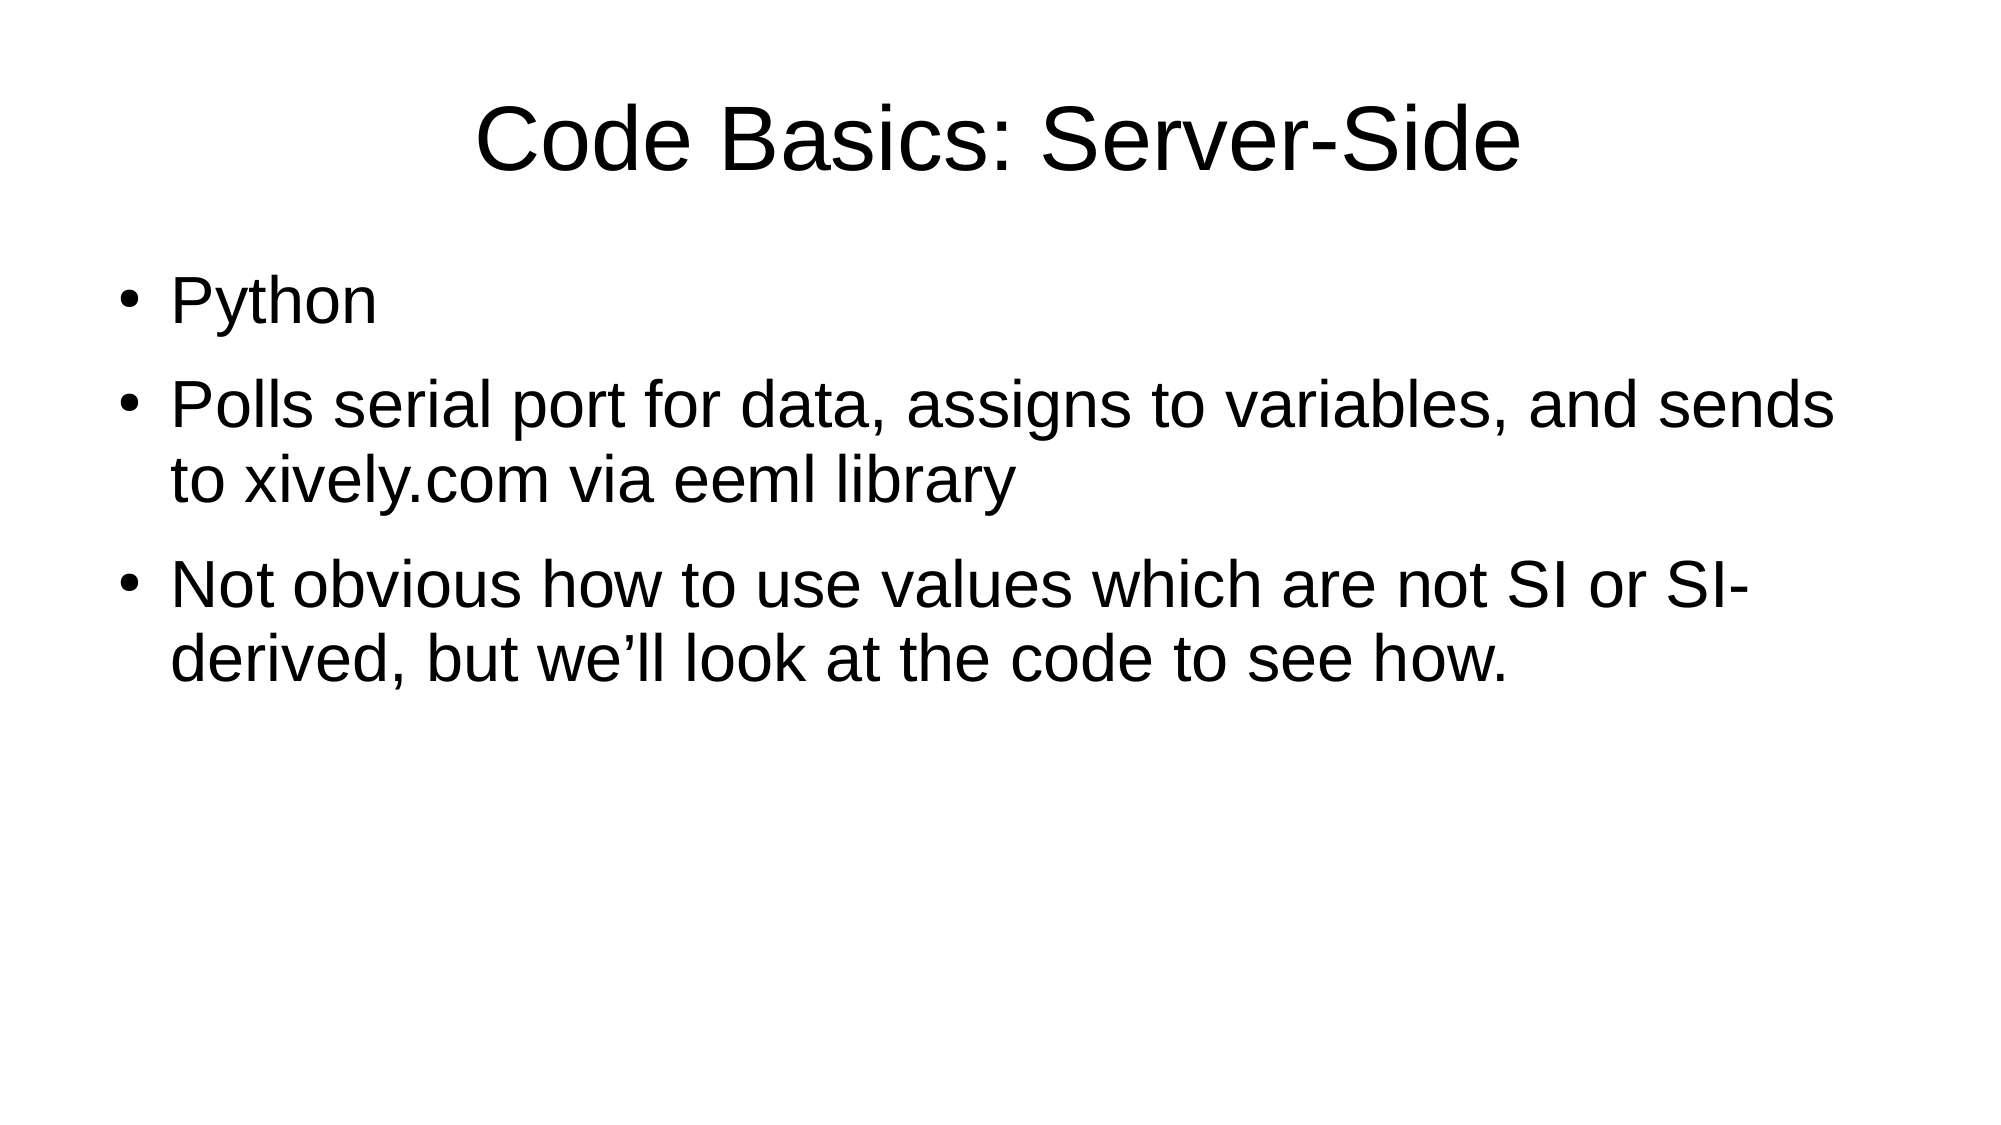

# Code Basics: Server-Side
Python
Polls serial port for data, assigns to variables, and sends to xively.com via eeml library
Not obvious how to use values which are not SI or SI-derived, but we’ll look at the code to see how.